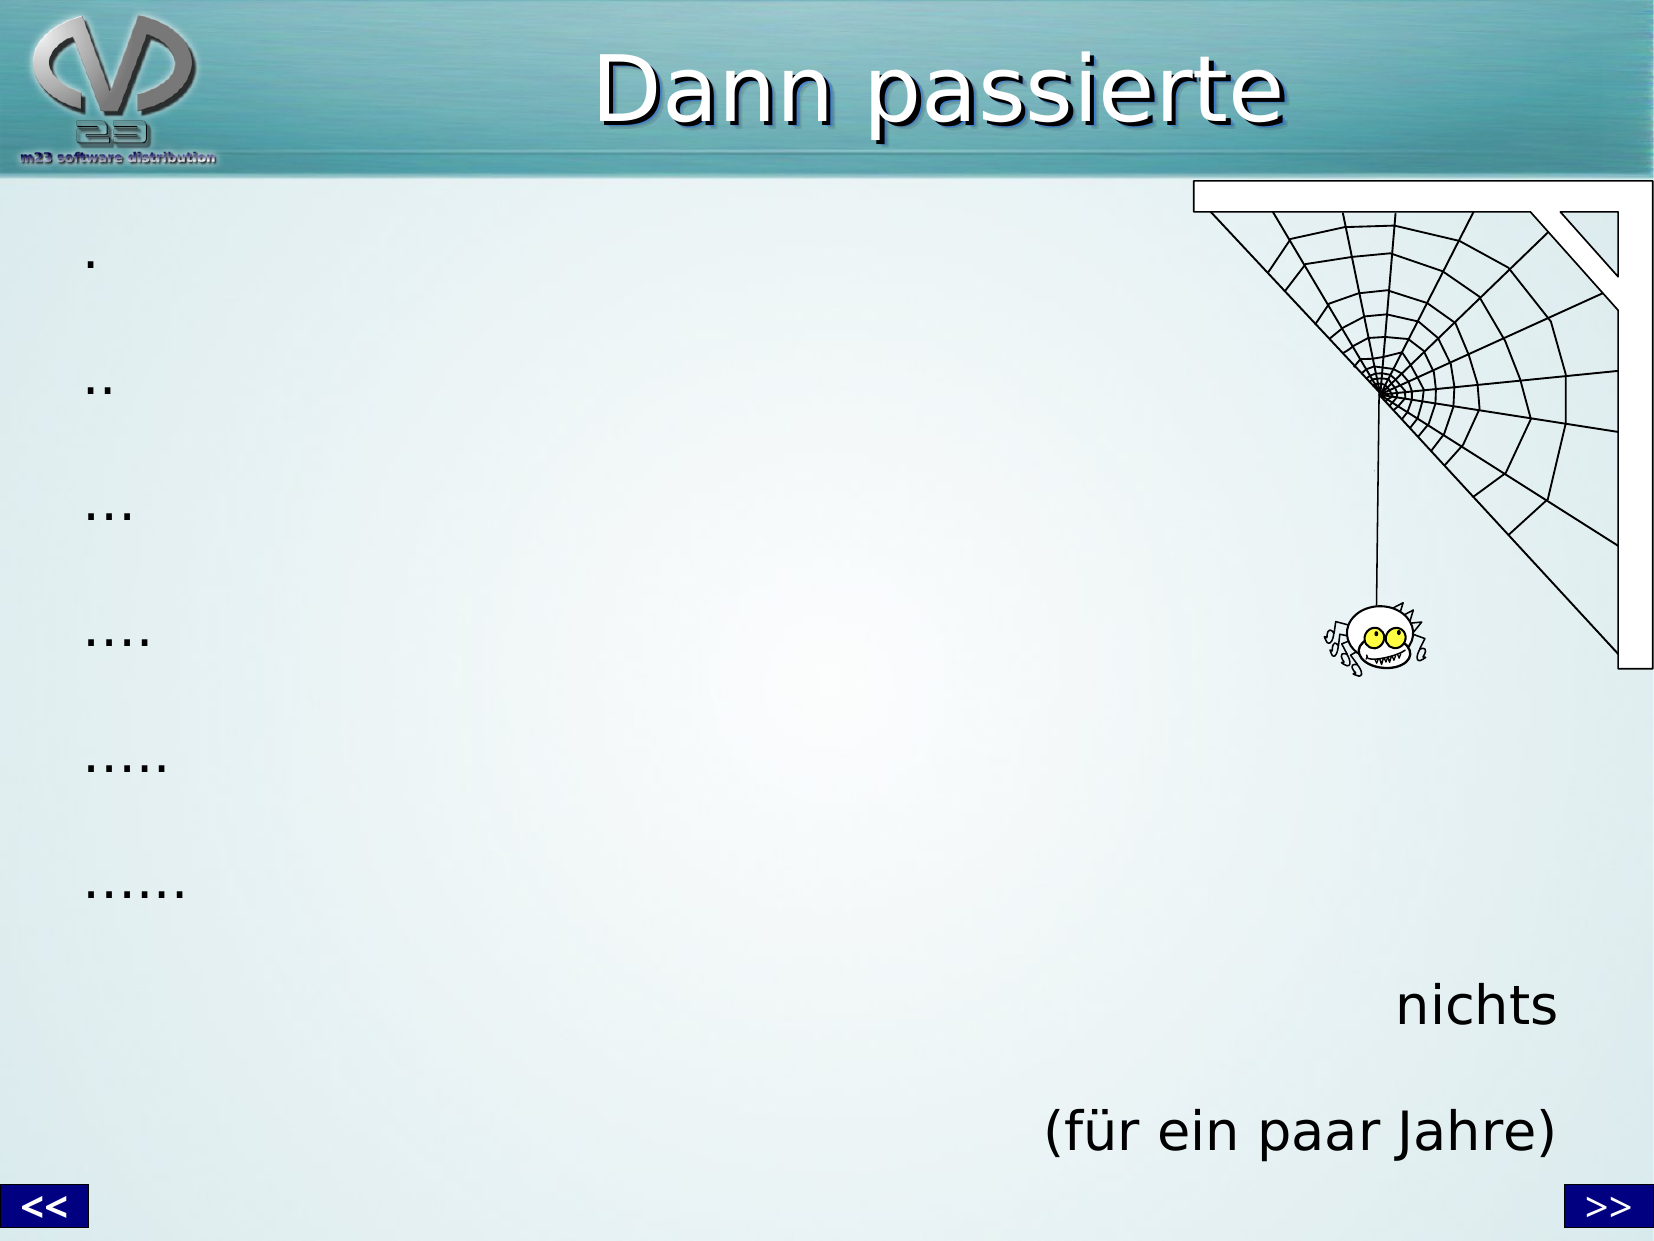

# Dann passierte
.
..
…
….
…..
…...
nichts
(für ein paar Jahre)